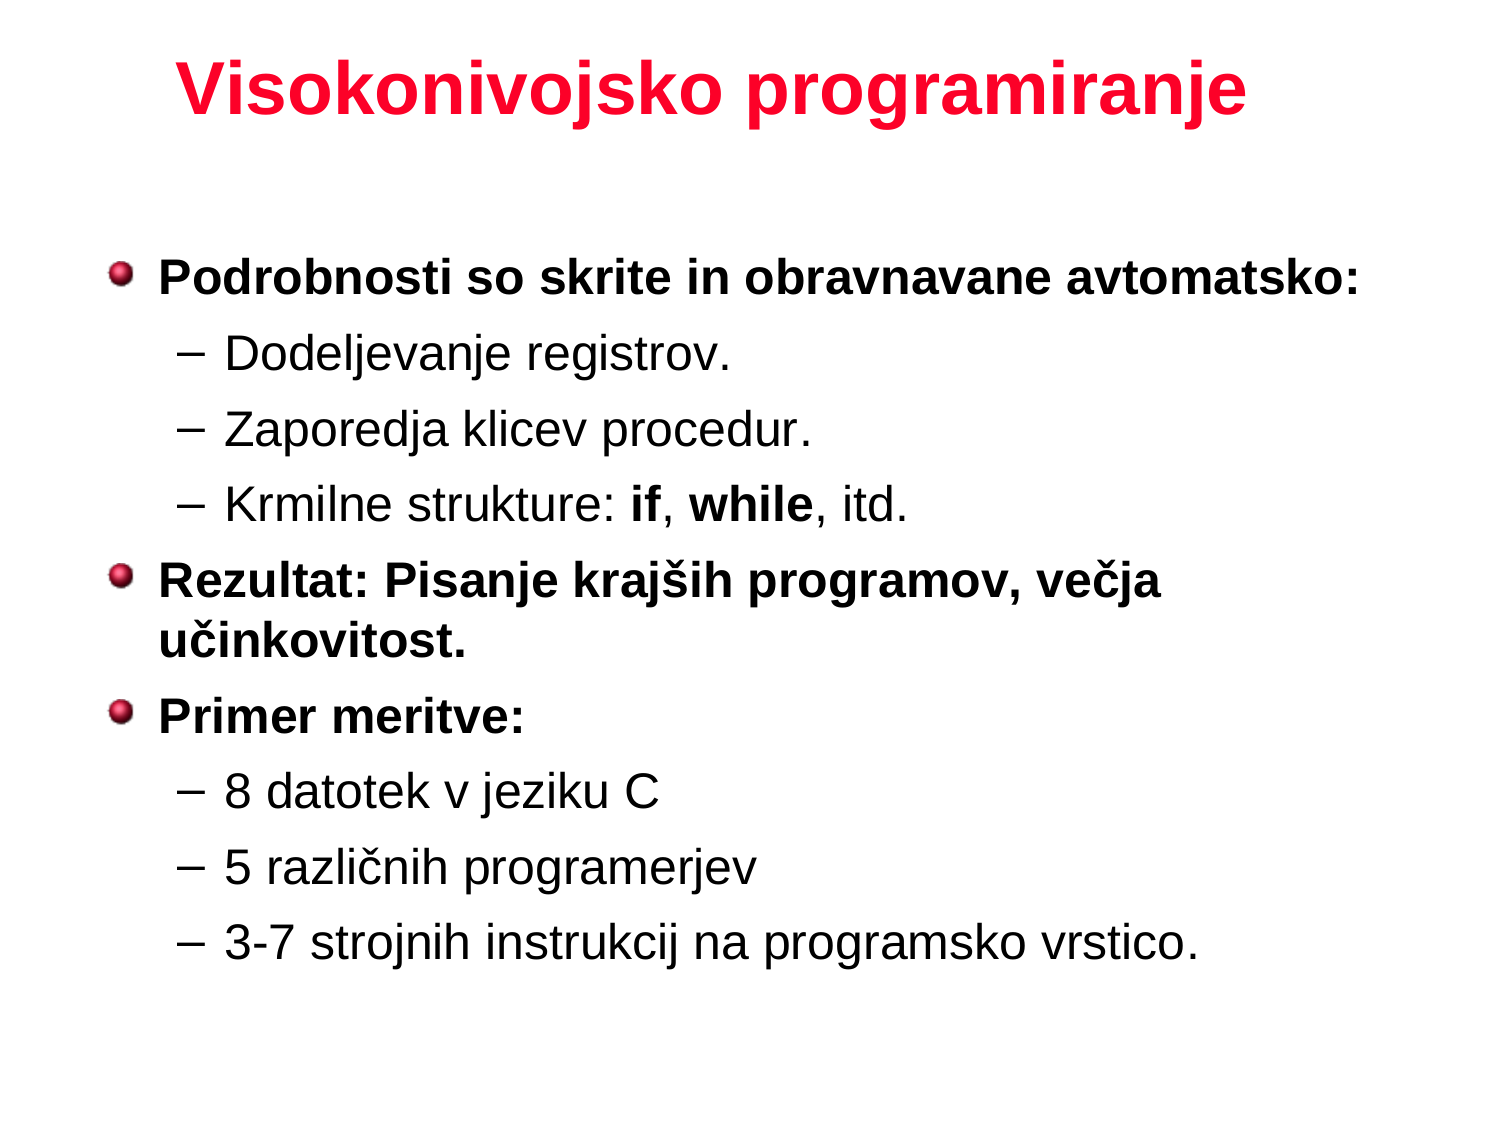

# Visokonivojsko programiranje
Podrobnosti so skrite in obravnavane avtomatsko:
Dodeljevanje registrov.
Zaporedja klicev procedur.
Krmilne strukture: if, while, itd.
Rezultat: Pisanje krajših programov, večja učinkovitost.
Primer meritve:
8 datotek v jeziku C
5 različnih programerjev
3-7 strojnih instrukcij na programsko vrstico.